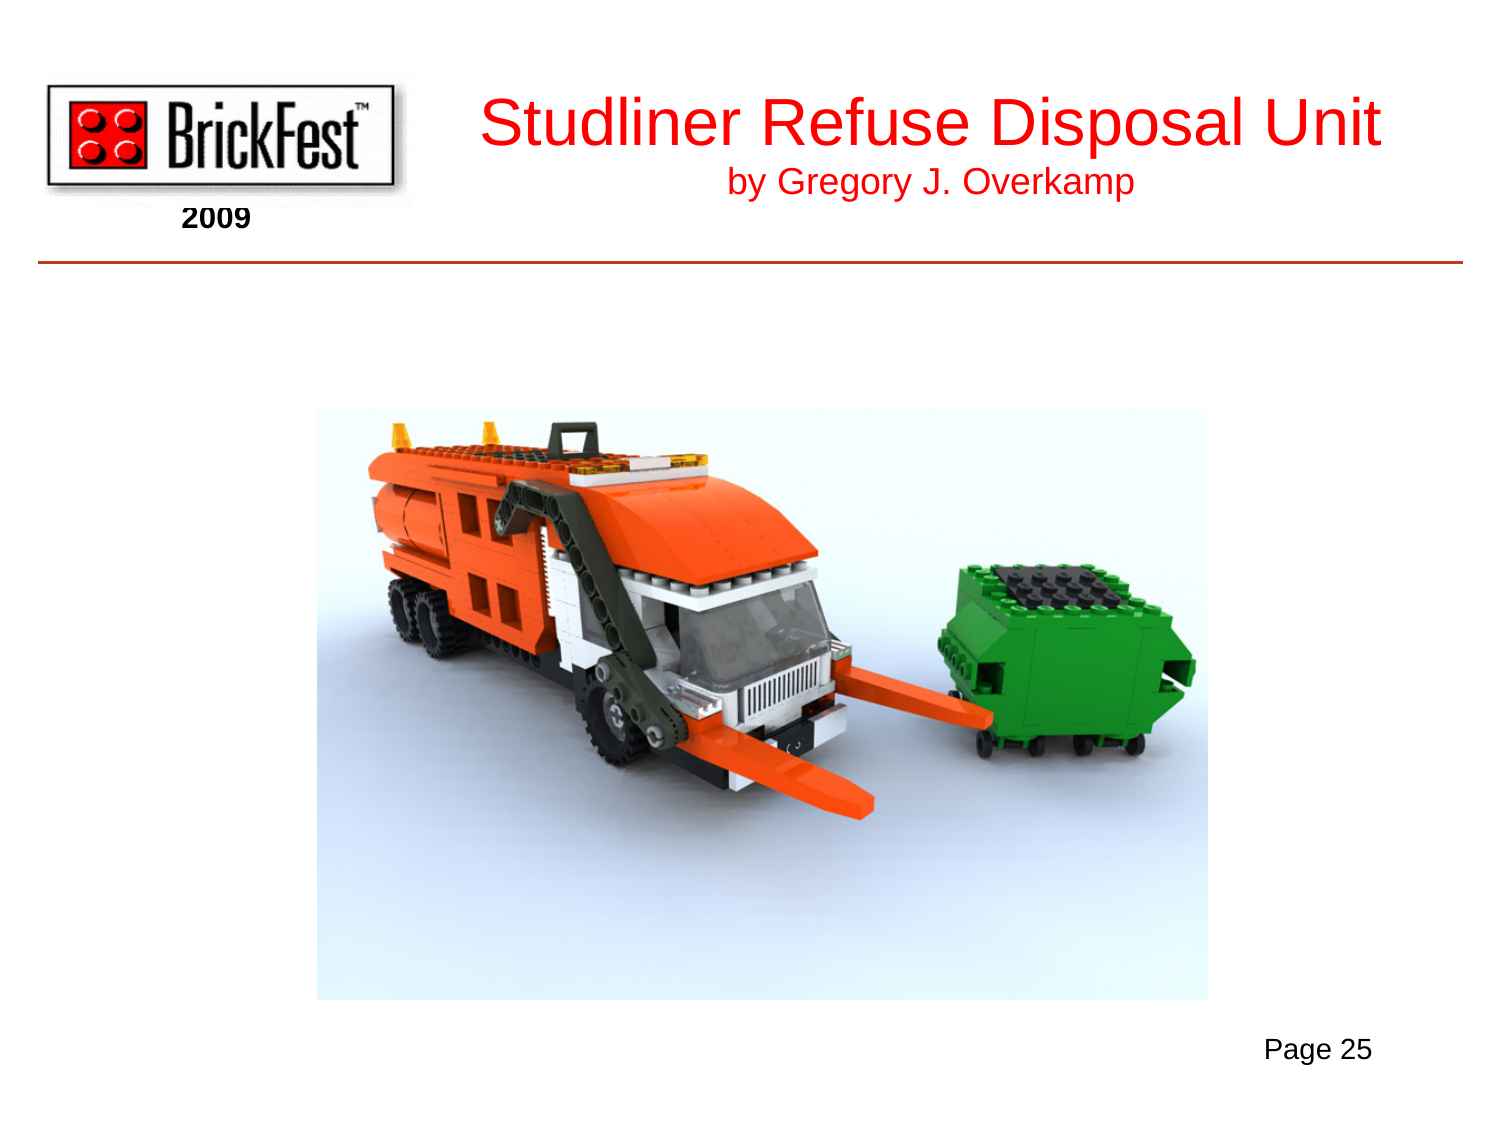

# Studliner Refuse Disposal Unit by Gregory J. Overkamp
25